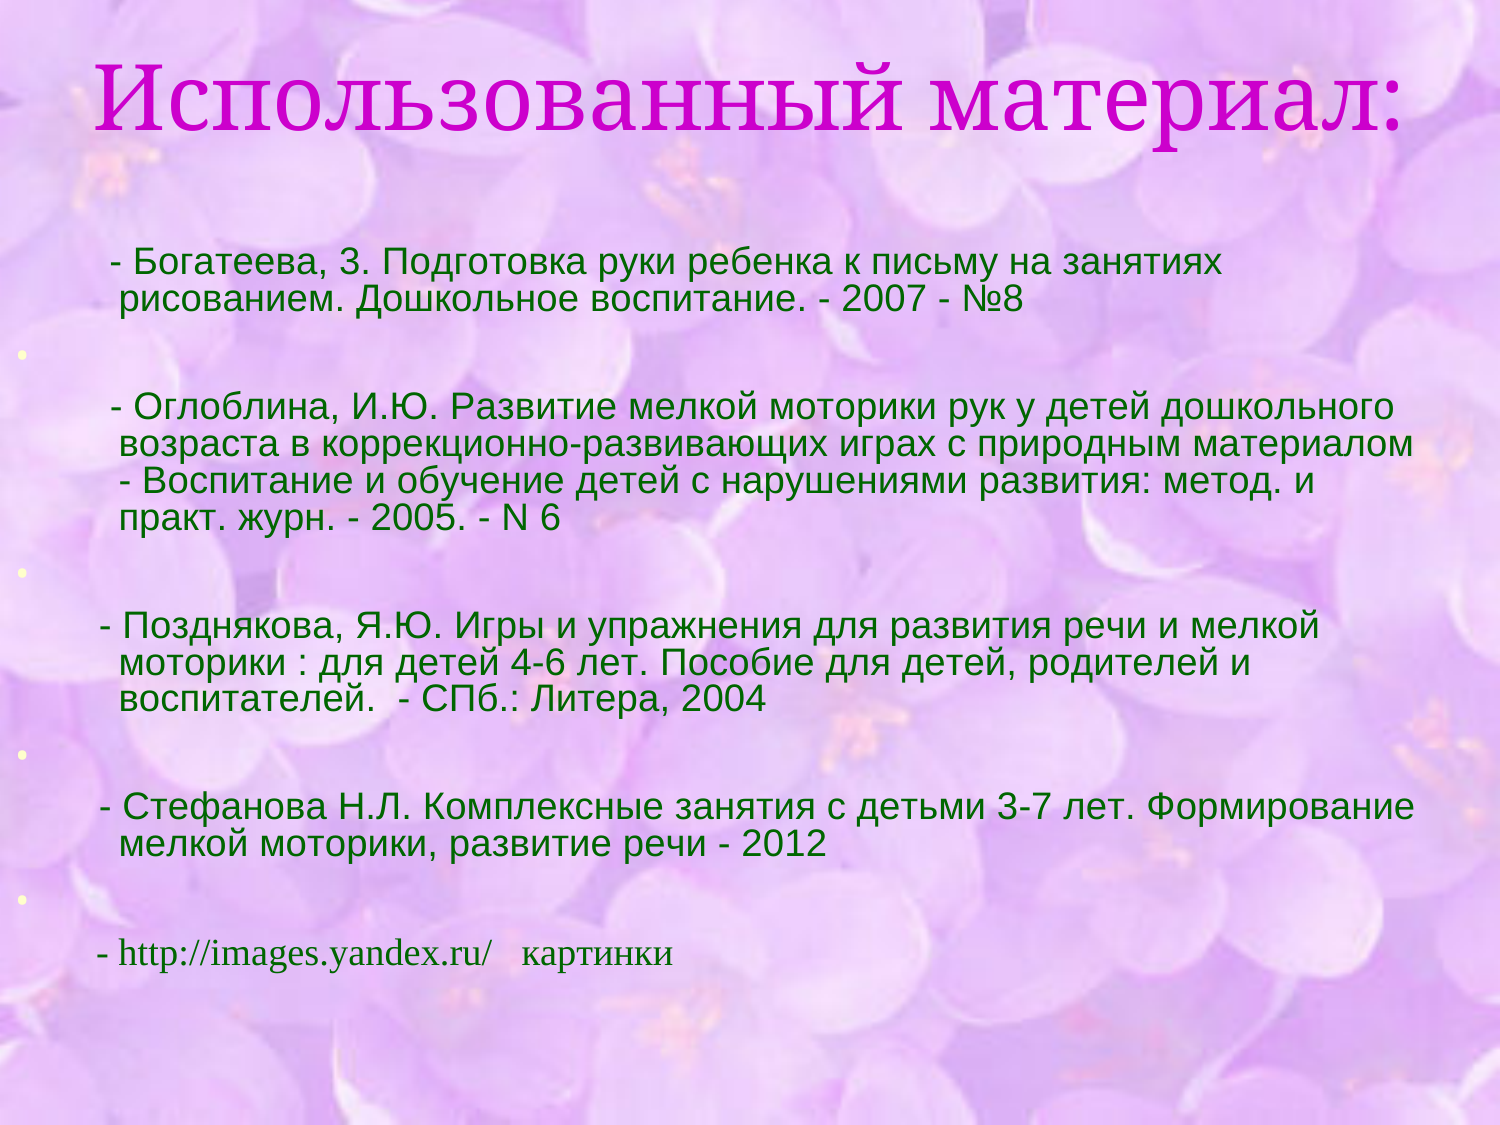

# Использованный материал:
 - Богатеева, 3. Подготовка руки ребенка к письму на занятиях рисованием. Дошкольное воспитание. - 2007 - №8
 - Оглоблина, И.Ю. Развитие мелкой моторики рук у детей дошкольного возраста в коррекционно-развивающих играх с природным материалом - Воспитание и обучение детей с нарушениями развития: метод. и практ. журн. - 2005. - N 6
 - Позднякова, Я.Ю. Игры и упражнения для развития речи и мелкой моторики : для детей 4-6 лет. Пособие для детей, родителей и воспитателей. - СПб.: Литера, 2004
 - Стефанова Н.Л. Комплексные занятия с детьми 3-7 лет. Формирование мелкой моторики, развитие речи - 2012
 - http://images.yandex.ru/ картинки